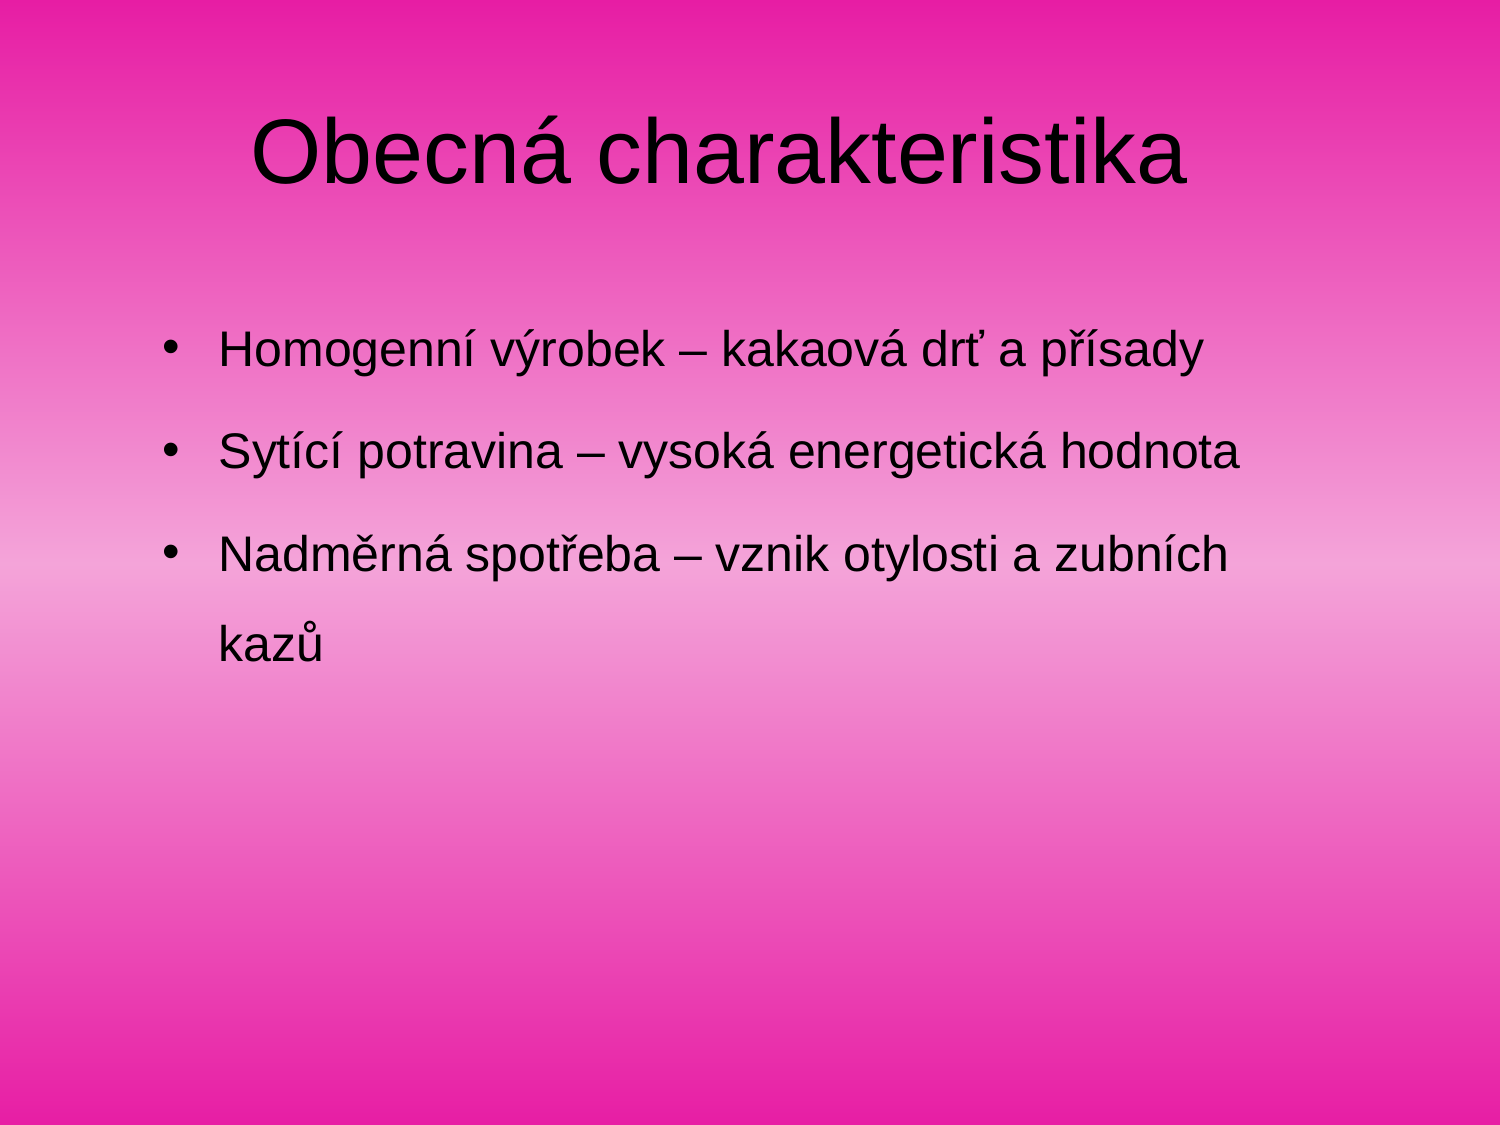

# Obecná charakteristika
Homogenní výrobek – kakaová drť a přísady
Sytící potravina – vysoká energetická hodnota
Nadměrná spotřeba – vznik otylosti a zubních kazů